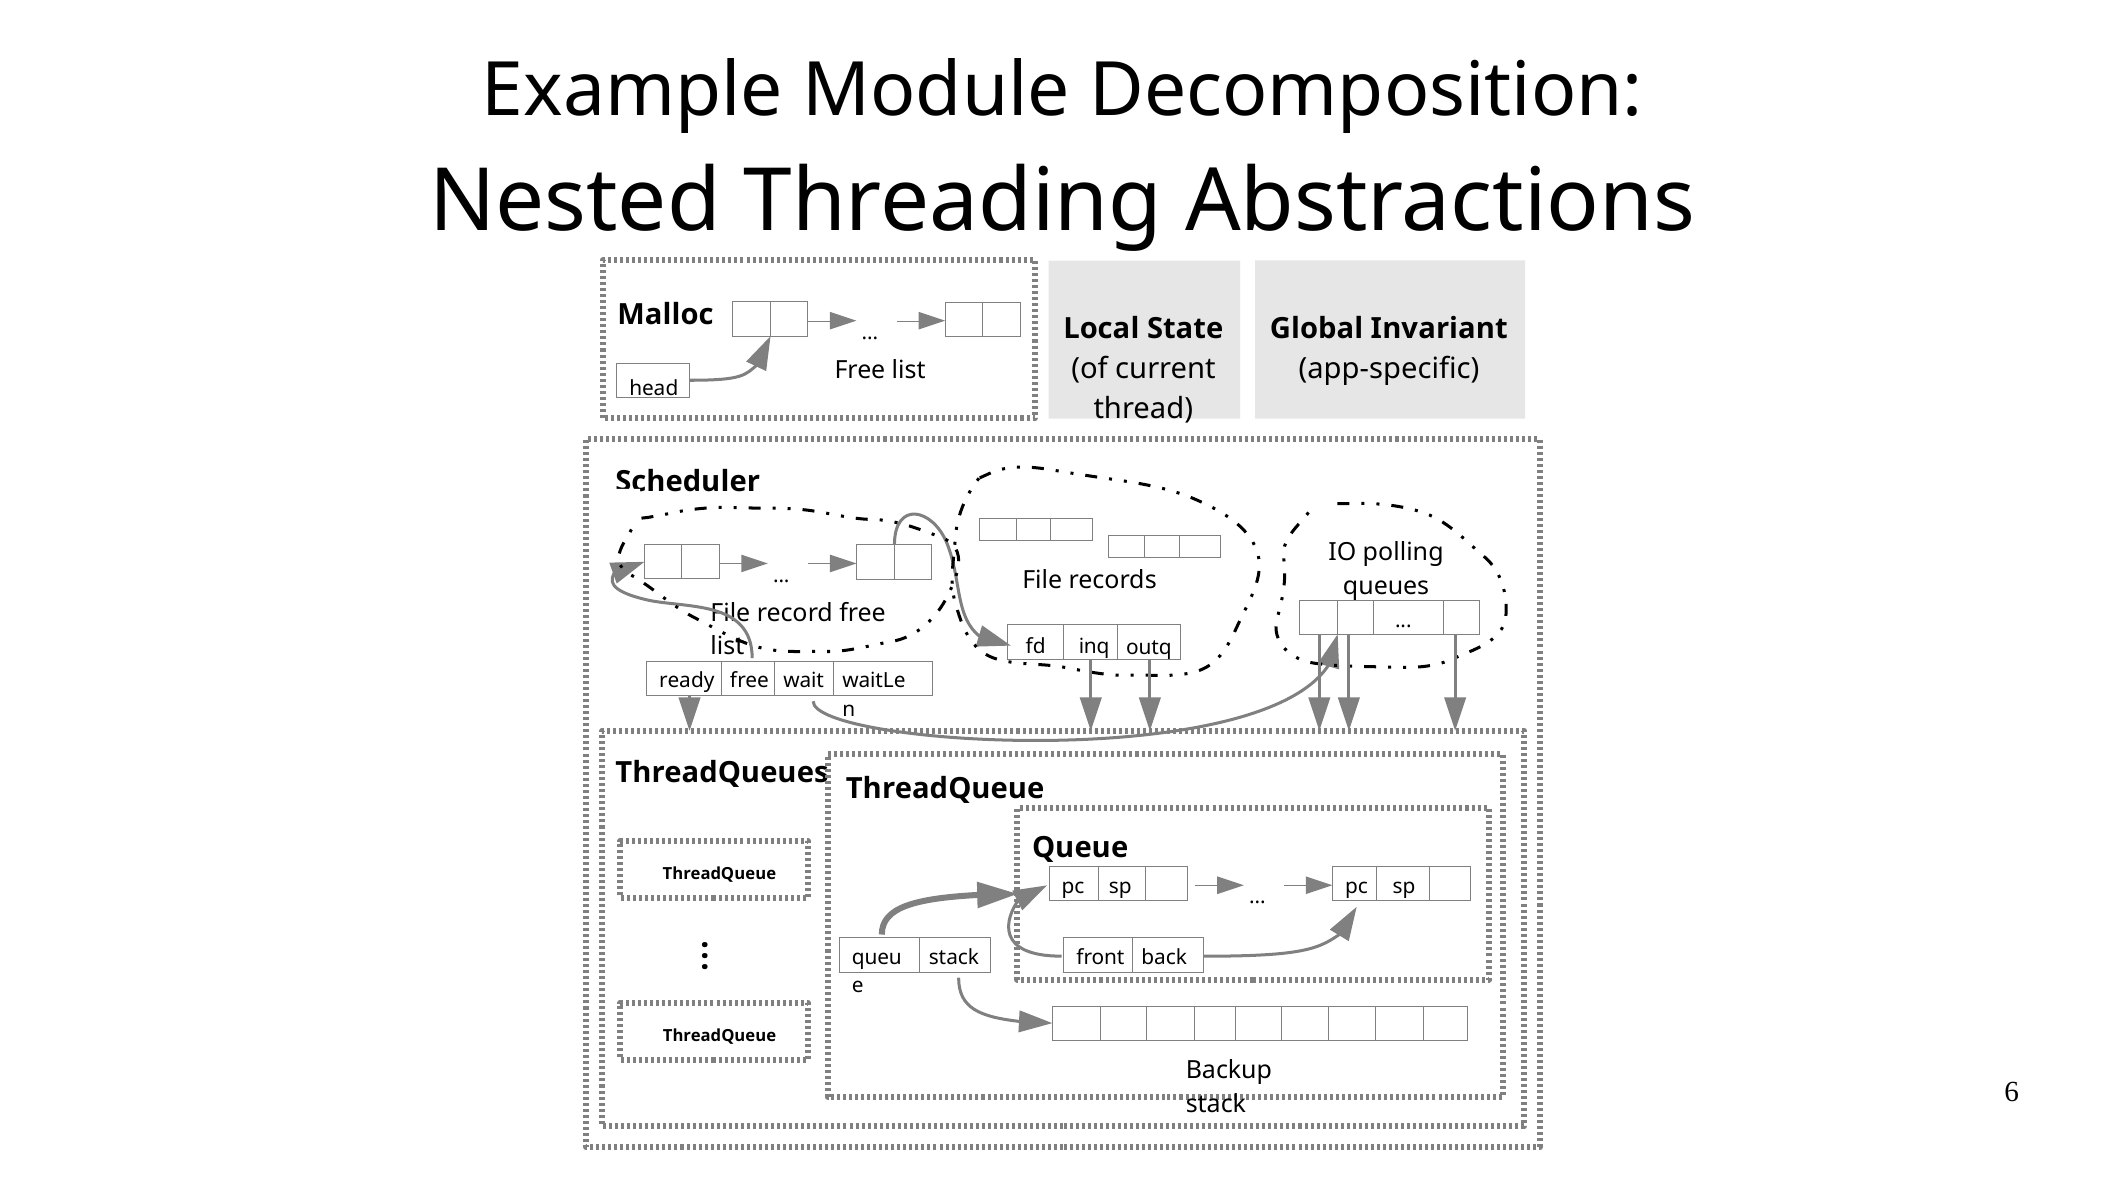

# Example Module Decomposition: Nested Threading Abstractions
Malloc
Global Invariant
(app-specific)
Local State
(of current thread)
...
Free list
head
Scheduler
IO polling queues
...
File records
File record free list
...
fd
inq
outq
ready
free
wait
waitLen
ThreadQueues
ThreadQueue
Queue
ThreadQueue
pc
pc
sp
sp
...
...
queue
stack
front
back
ThreadQueue
Backup stack
6